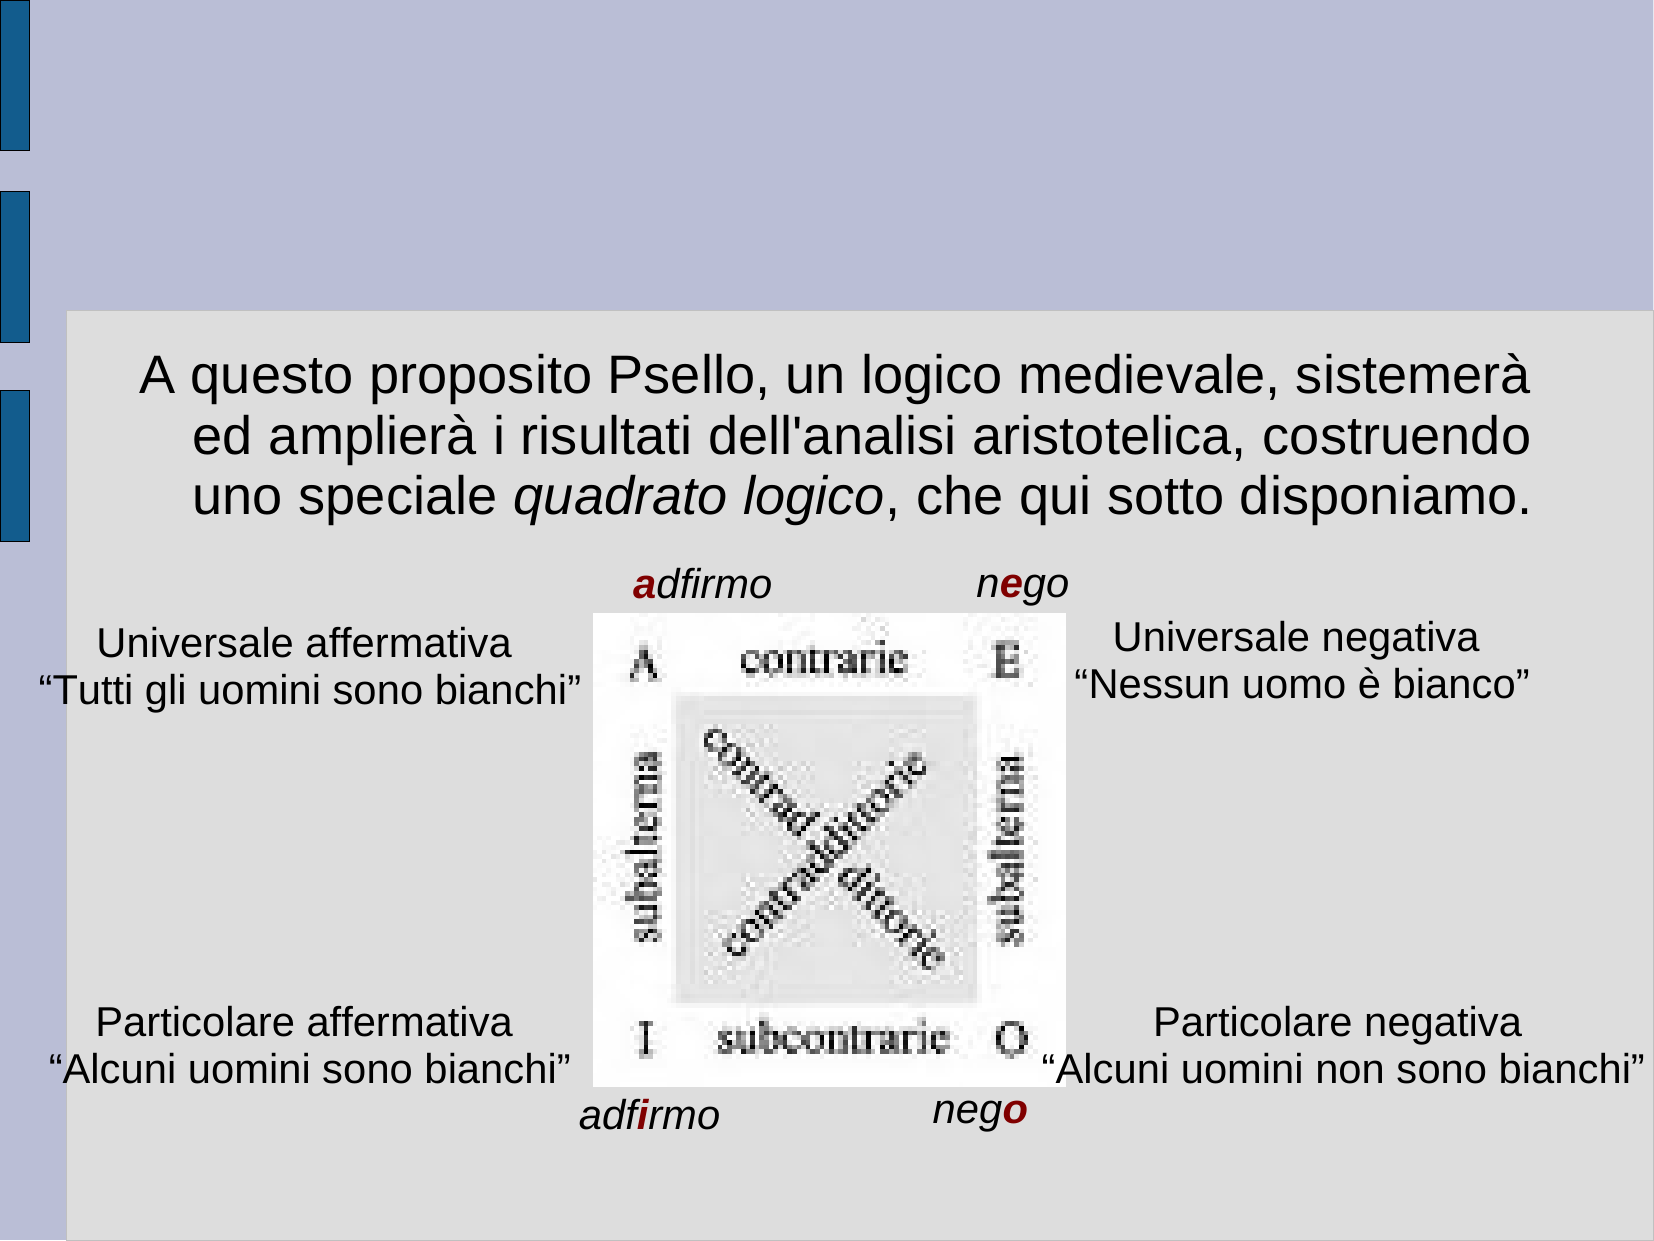

#
A questo proposito Psello, un logico medievale, sistemerà ed amplierà i risultati dell'analisi aristotelica, costruendo uno speciale quadrato logico, che qui sotto disponiamo.
nego
adfirmo
Universale negativa
“Nessun uomo è bianco”
Universale affermativa
“Tutti gli uomini sono bianchi”
Particolare affermativa
“Alcuni uomini sono bianchi”
Particolare negativa
“Alcuni uomini non sono bianchi”
nego
adfirmo